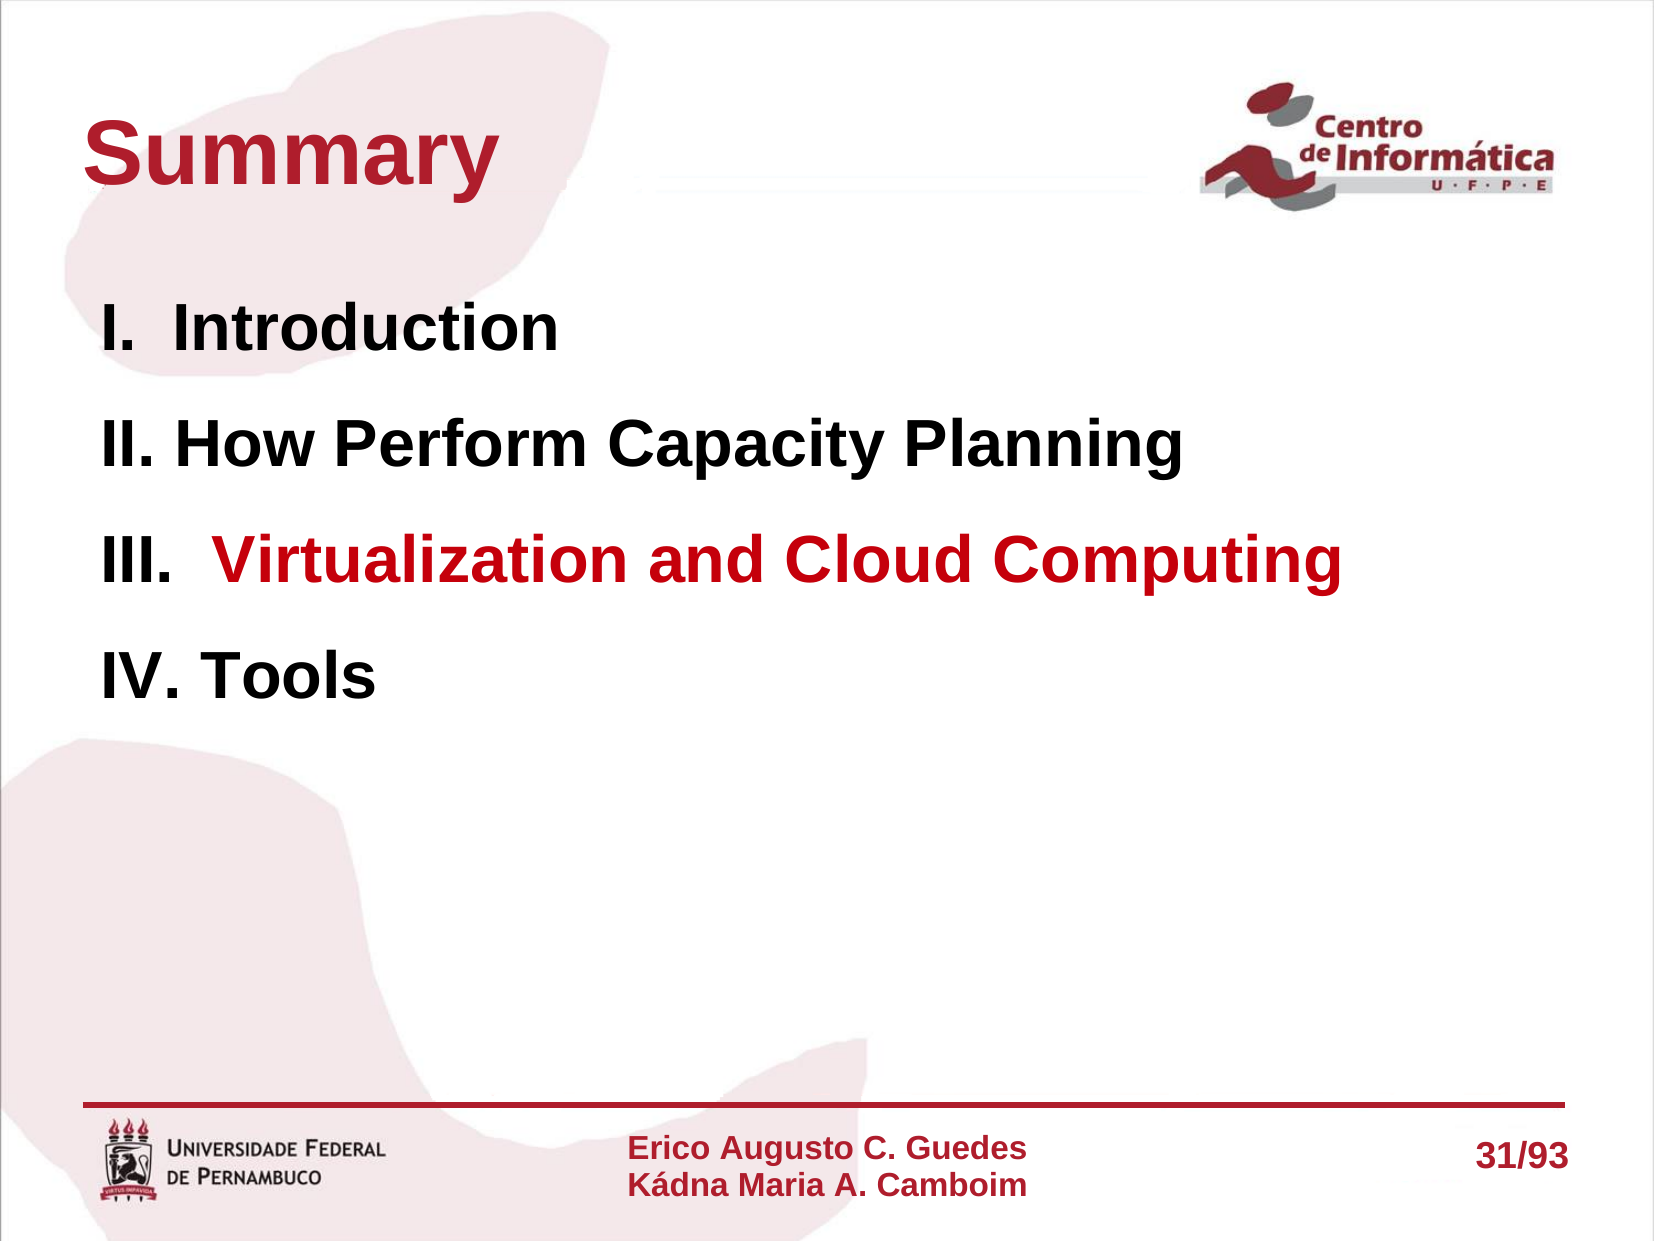

# Summary
 Introduction
 How Perform Capacity Planning
 Virtualization and Cloud Computing
 Tools